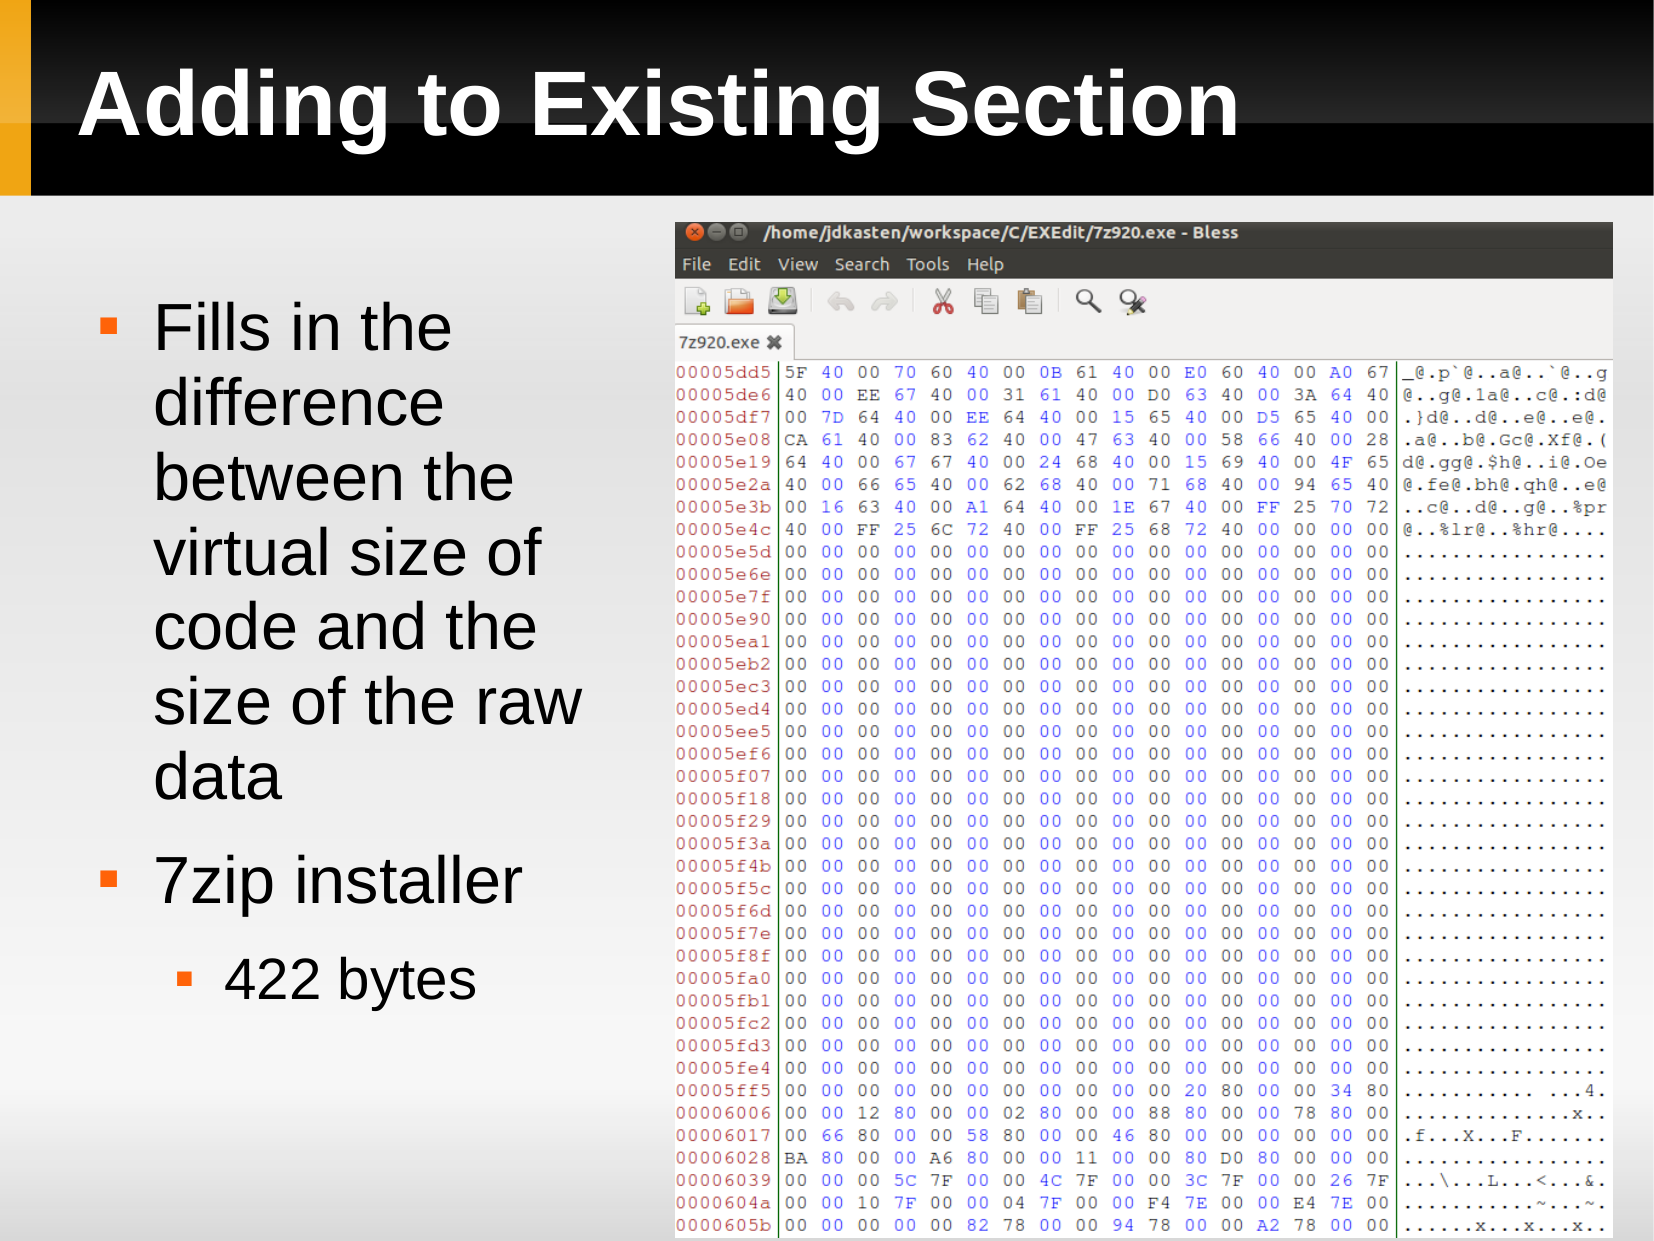

# Adding to Existing Section
Fills in the difference between the virtual size of code and the size of the raw data
7zip installer
422 bytes